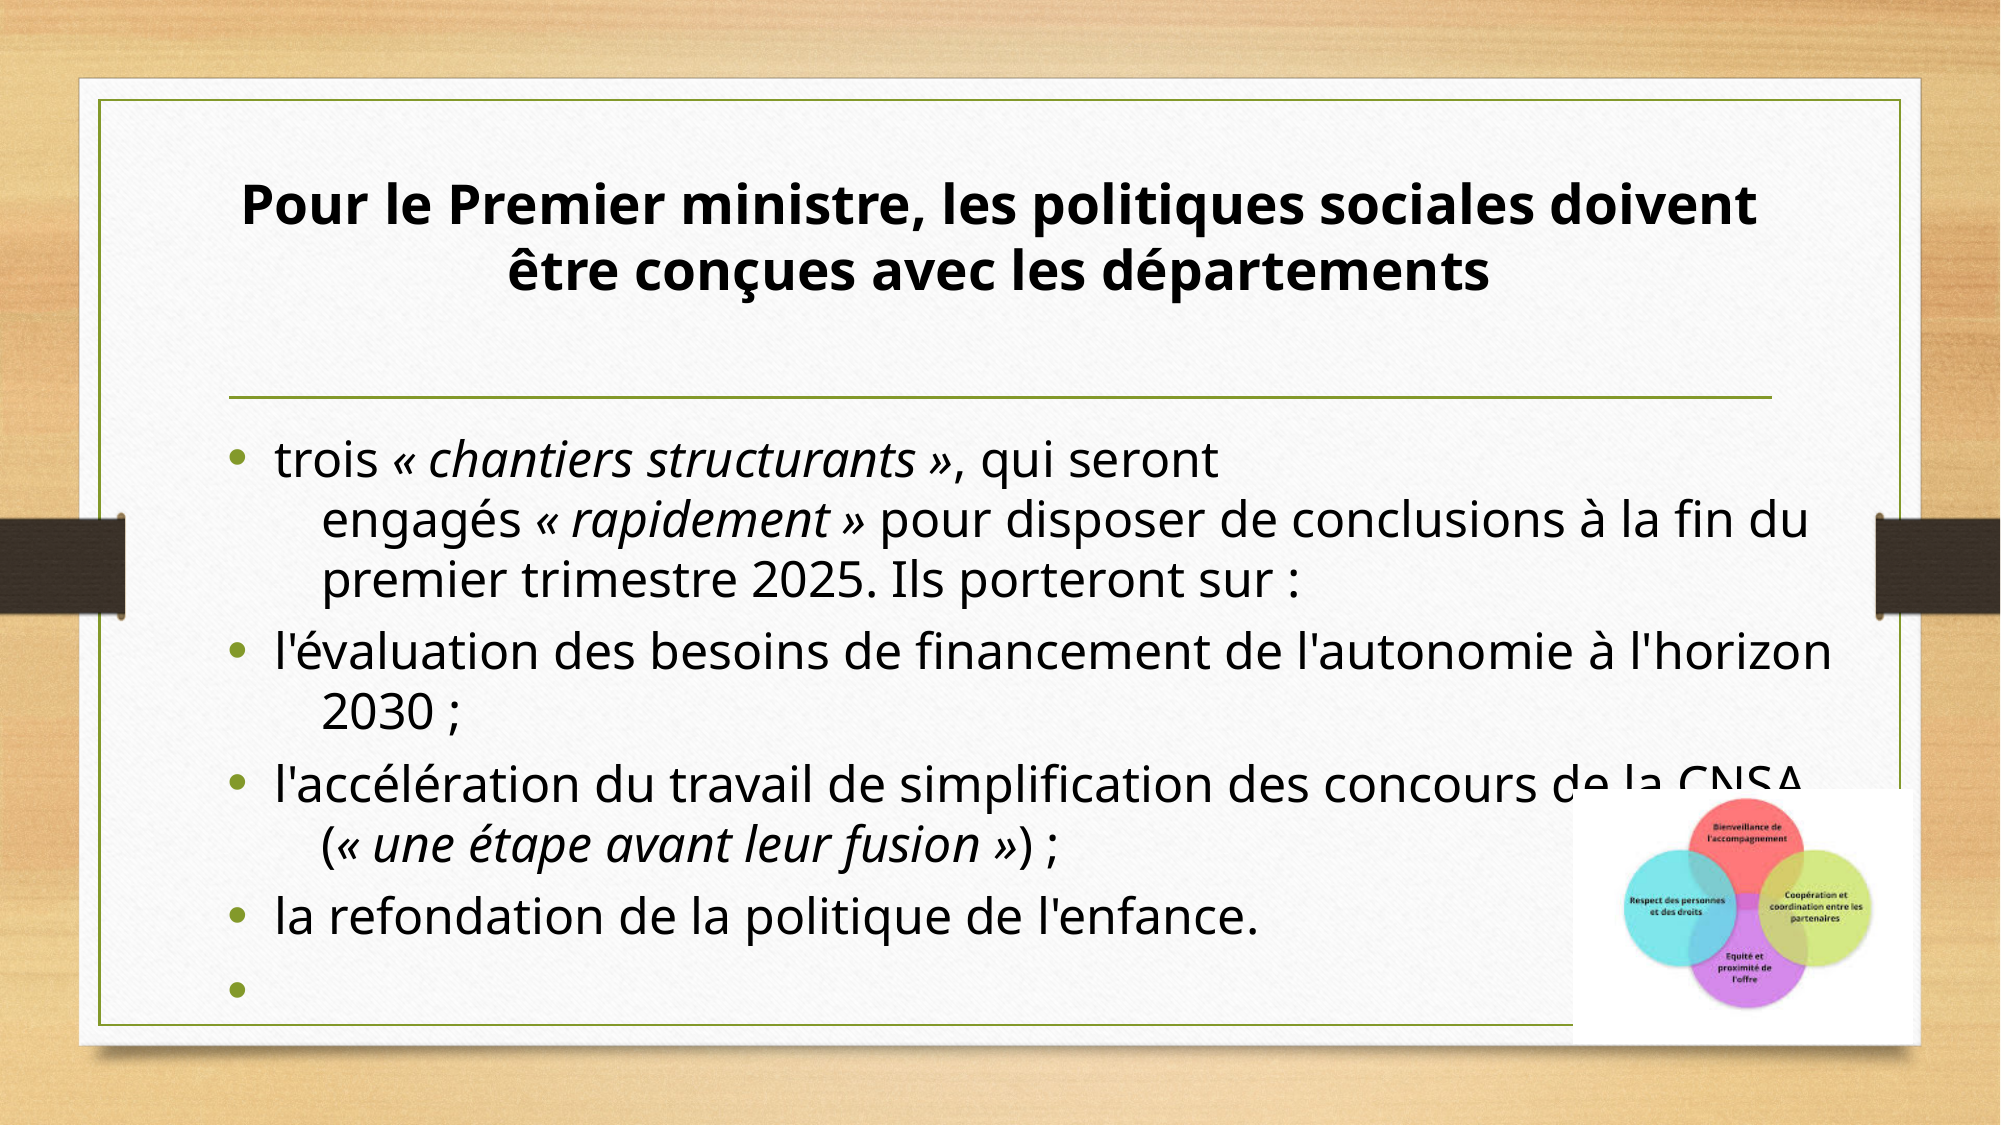

# Pour le Premier ministre, les politiques sociales doivent être conçues avec les départements
trois « chantiers structurants », qui seront engagés « rapidement » pour disposer de conclusions à la fin du premier trimestre 2025. Ils porteront sur :
l'évaluation des besoins de financement de l'autonomie à l'horizon 2030 ;
l'accélération du travail de simplification des concours de la CNSA (« une étape avant leur fusion ») ;
la refondation de la politique de l'enfance.